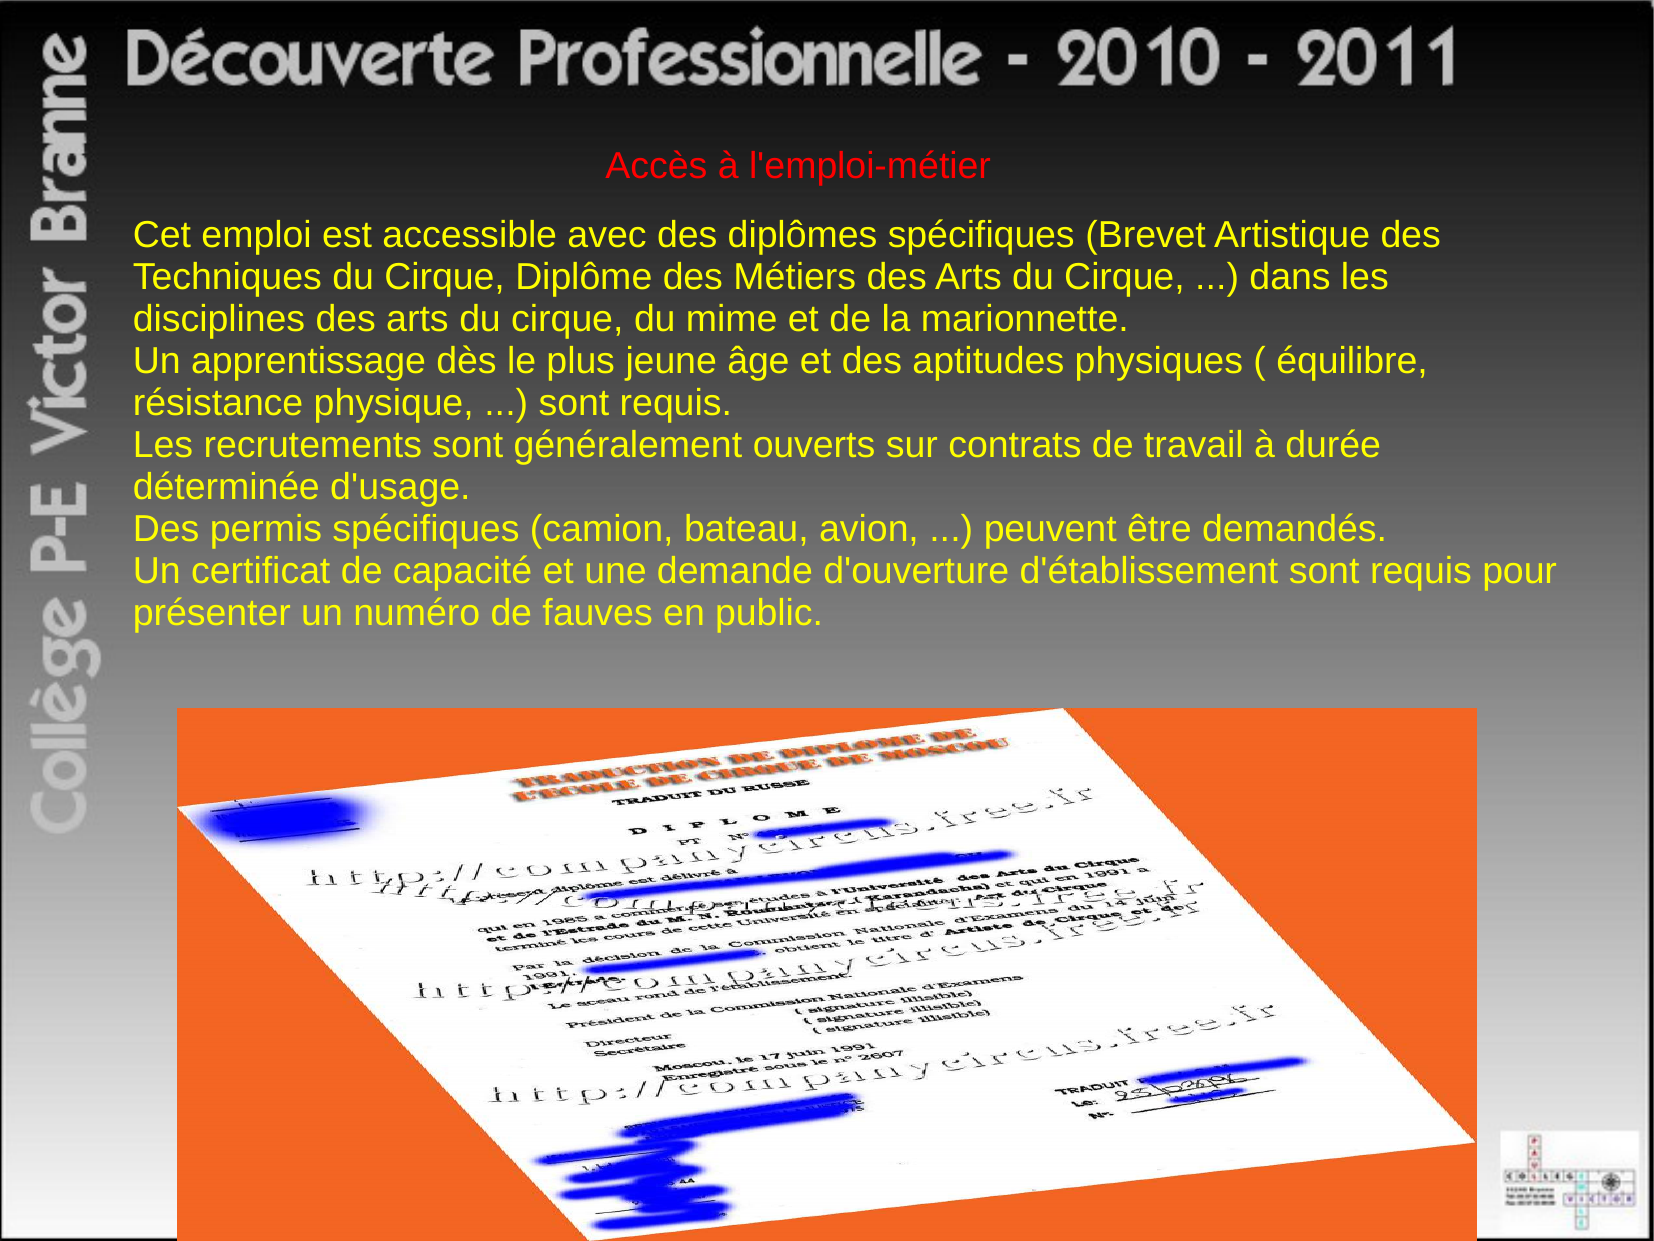

Accès à l'emploi-métier
Cet emploi est accessible avec des diplômes spécifiques (Brevet Artistique des Techniques du Cirque, Diplôme des Métiers des Arts du Cirque, ...) dans les disciplines des arts du cirque, du mime et de la marionnette.
Un apprentissage dès le plus jeune âge et des aptitudes physiques ( équilibre, résistance physique, ...) sont requis.
Les recrutements sont généralement ouverts sur contrats de travail à durée déterminée d'usage.
Des permis spécifiques (camion, bateau, avion, ...) peuvent être demandés.
Un certificat de capacité et une demande d'ouverture d'établissement sont requis pour présenter un numéro de fauves en public.